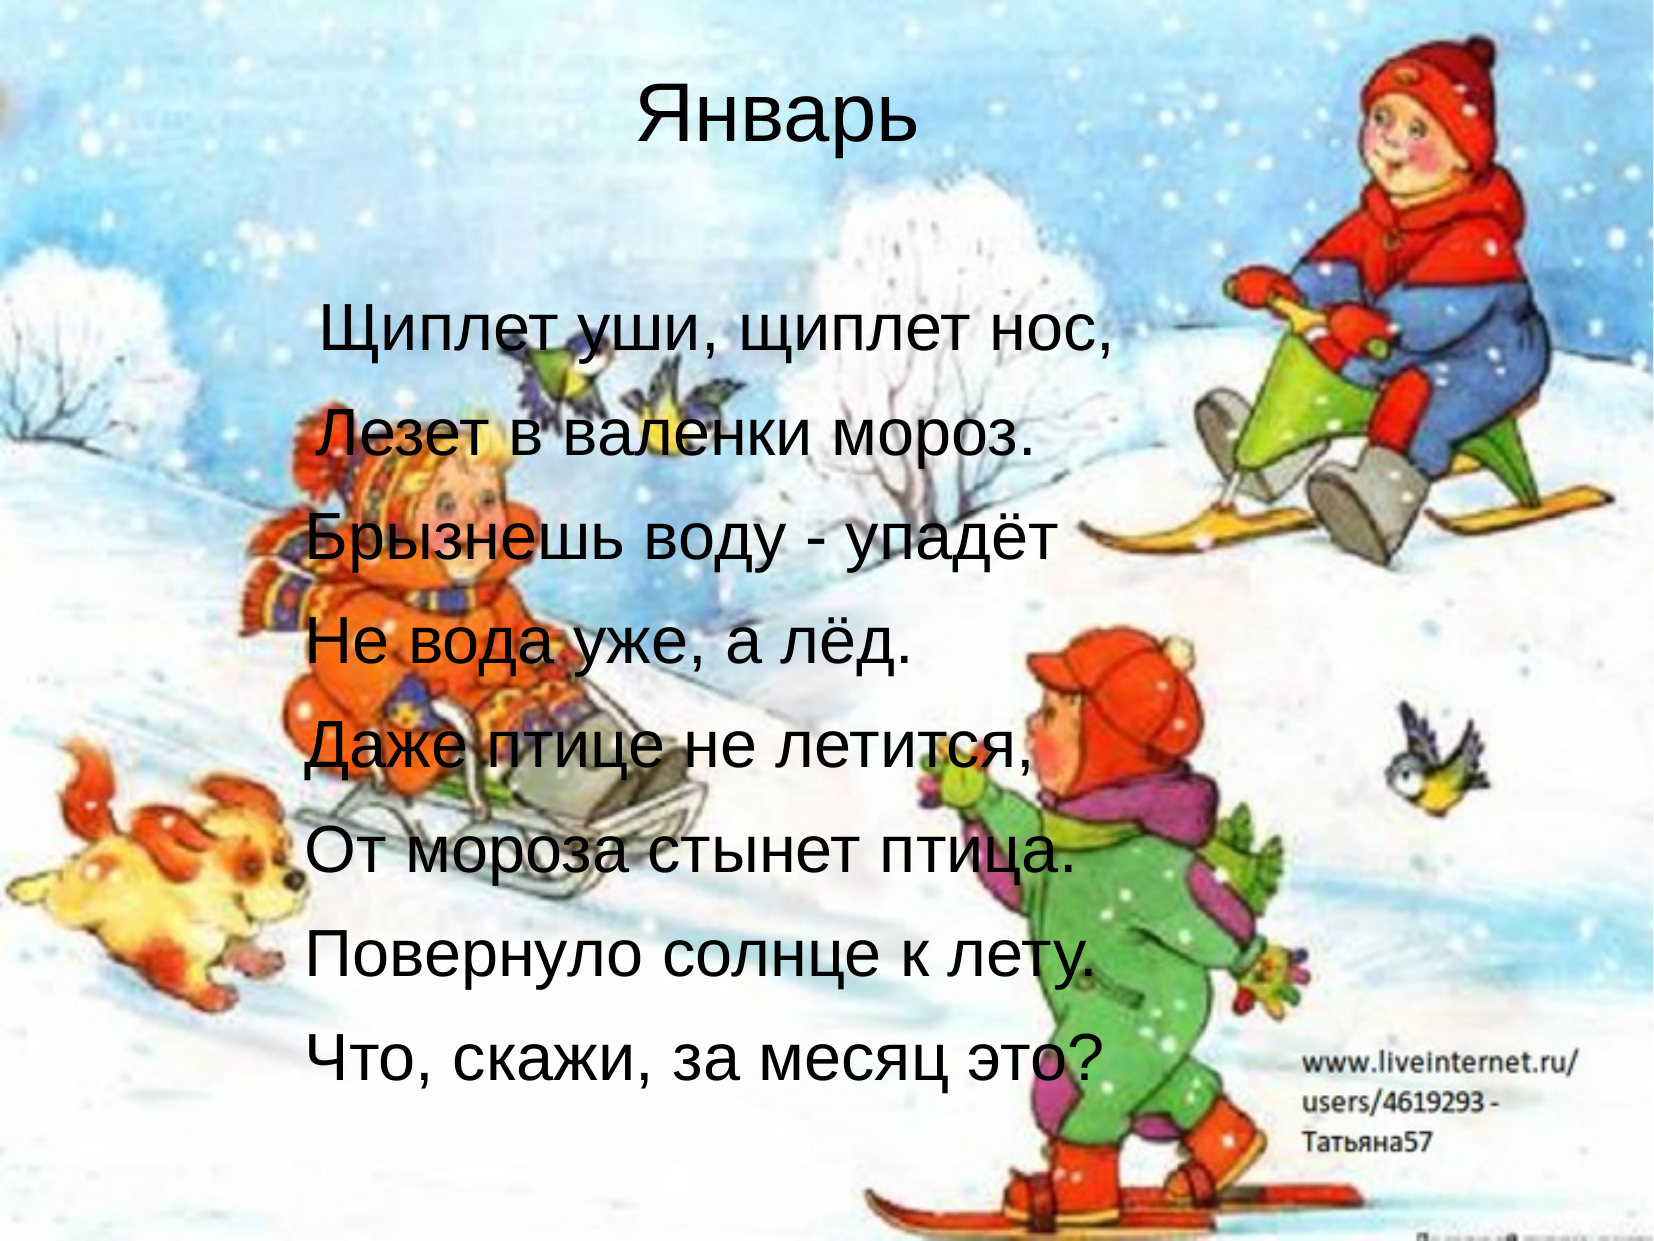

#
Январь
Щиплет уши, щиплет нос,
Лезет в валенки мороз.
 Брызнешь воду - упадёт
 Не вода уже, а лёд.
 Даже птице не летится,
 От мороза стынет птица.
 Повернуло солнце к лету.
 Что, скажи, за месяц это?